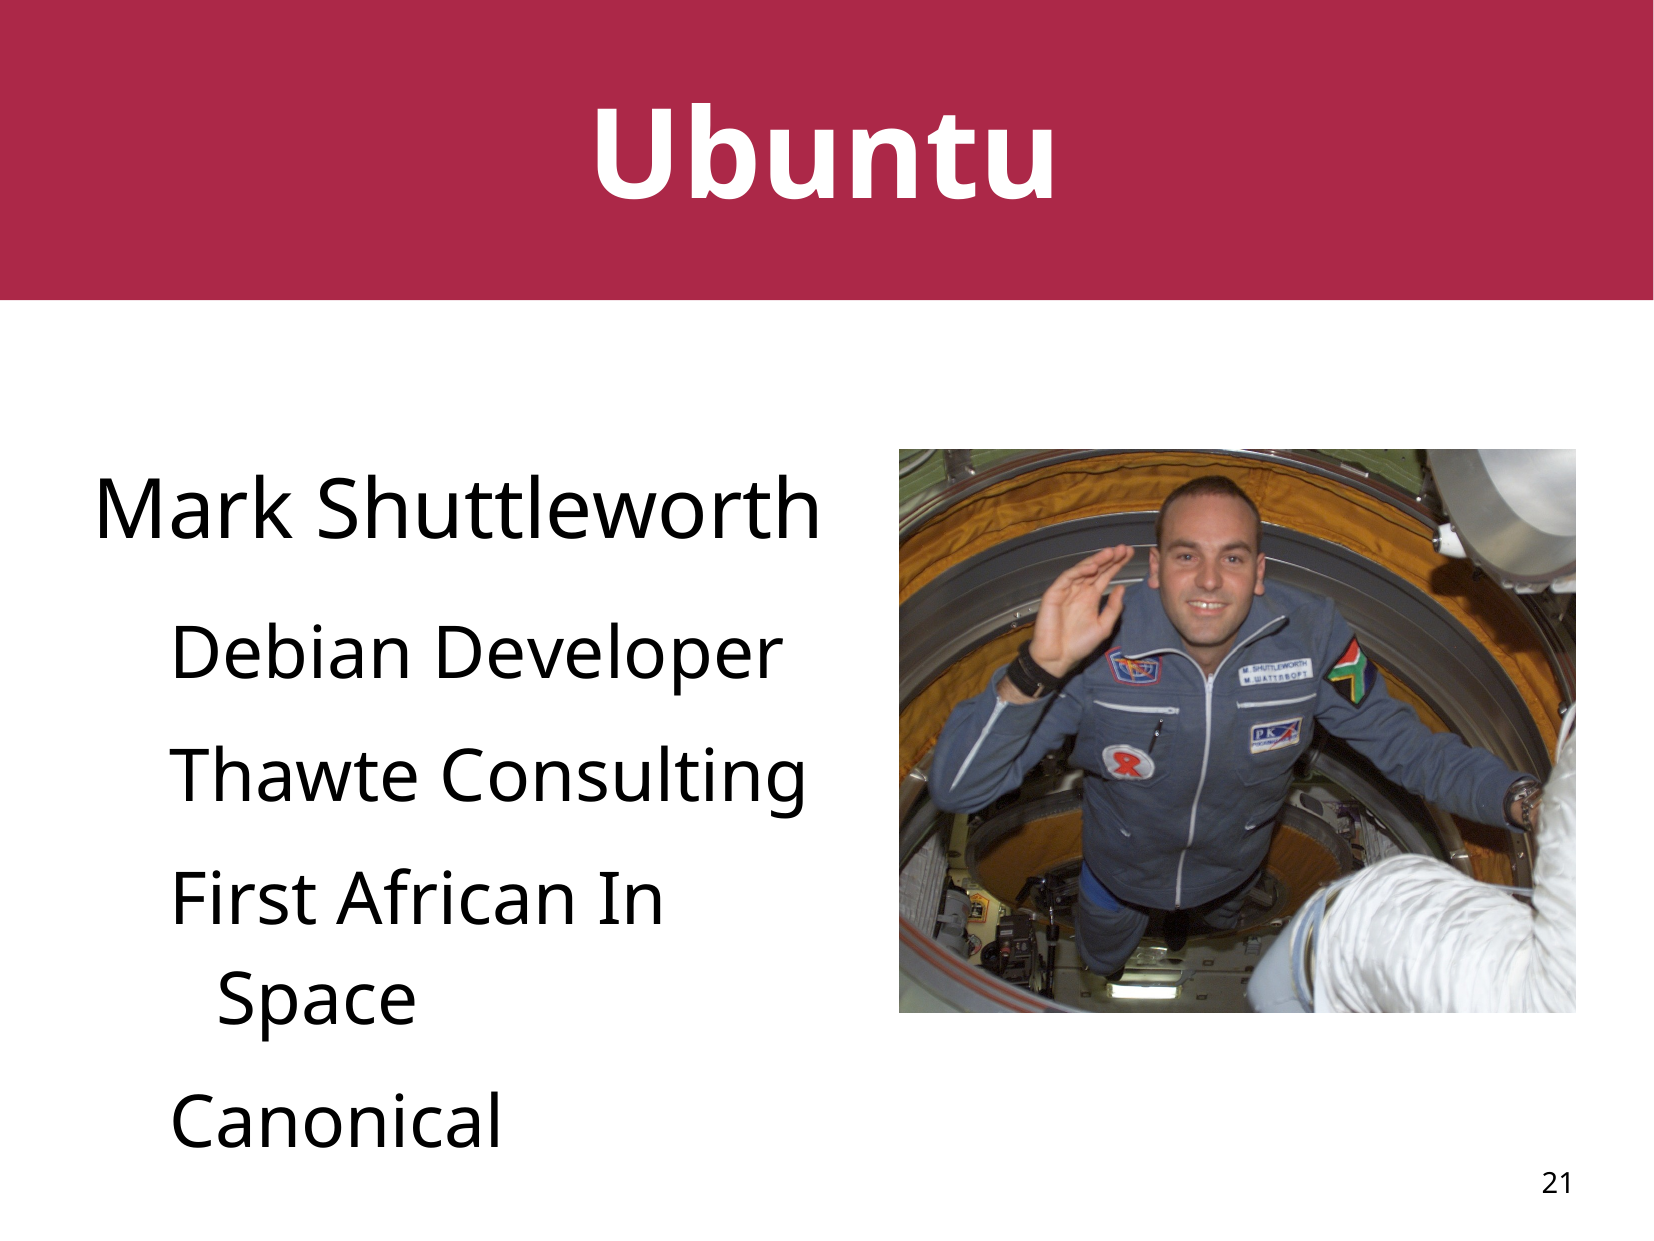

# Ubuntu
Mark Shuttleworth
Debian Developer
Thawte Consulting
First African In Space
Canonical
21